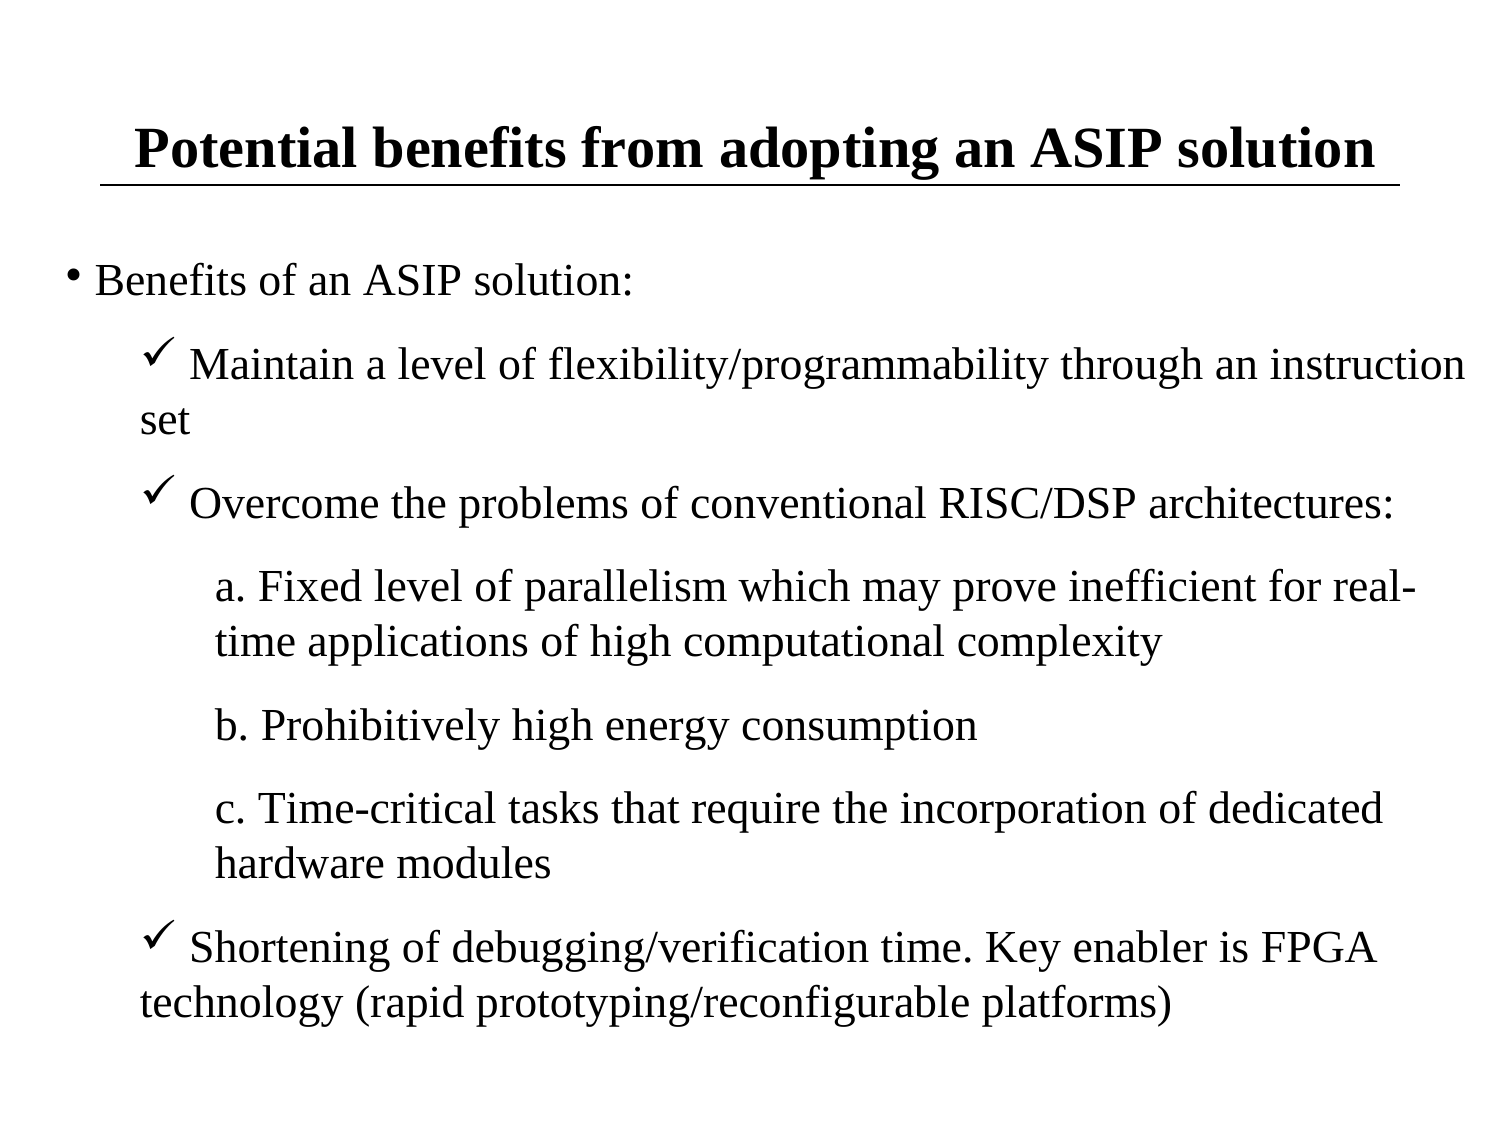

Potential benefits from adopting an ASIP solution
 Benefits of an ASIP solution:
 Maintain a level of flexibility/programmability through an instruction set
 Overcome the problems of conventional RISC/DSP architectures:
a. Fixed level of parallelism which may prove inefficient for real-time applications of high computational complexity
b. Prohibitively high energy consumption
c. Time-critical tasks that require the incorporation of dedicated hardware modules
 Shortening of debugging/verification time. Key enabler is FPGA technology (rapid prototyping/reconfigurable platforms)